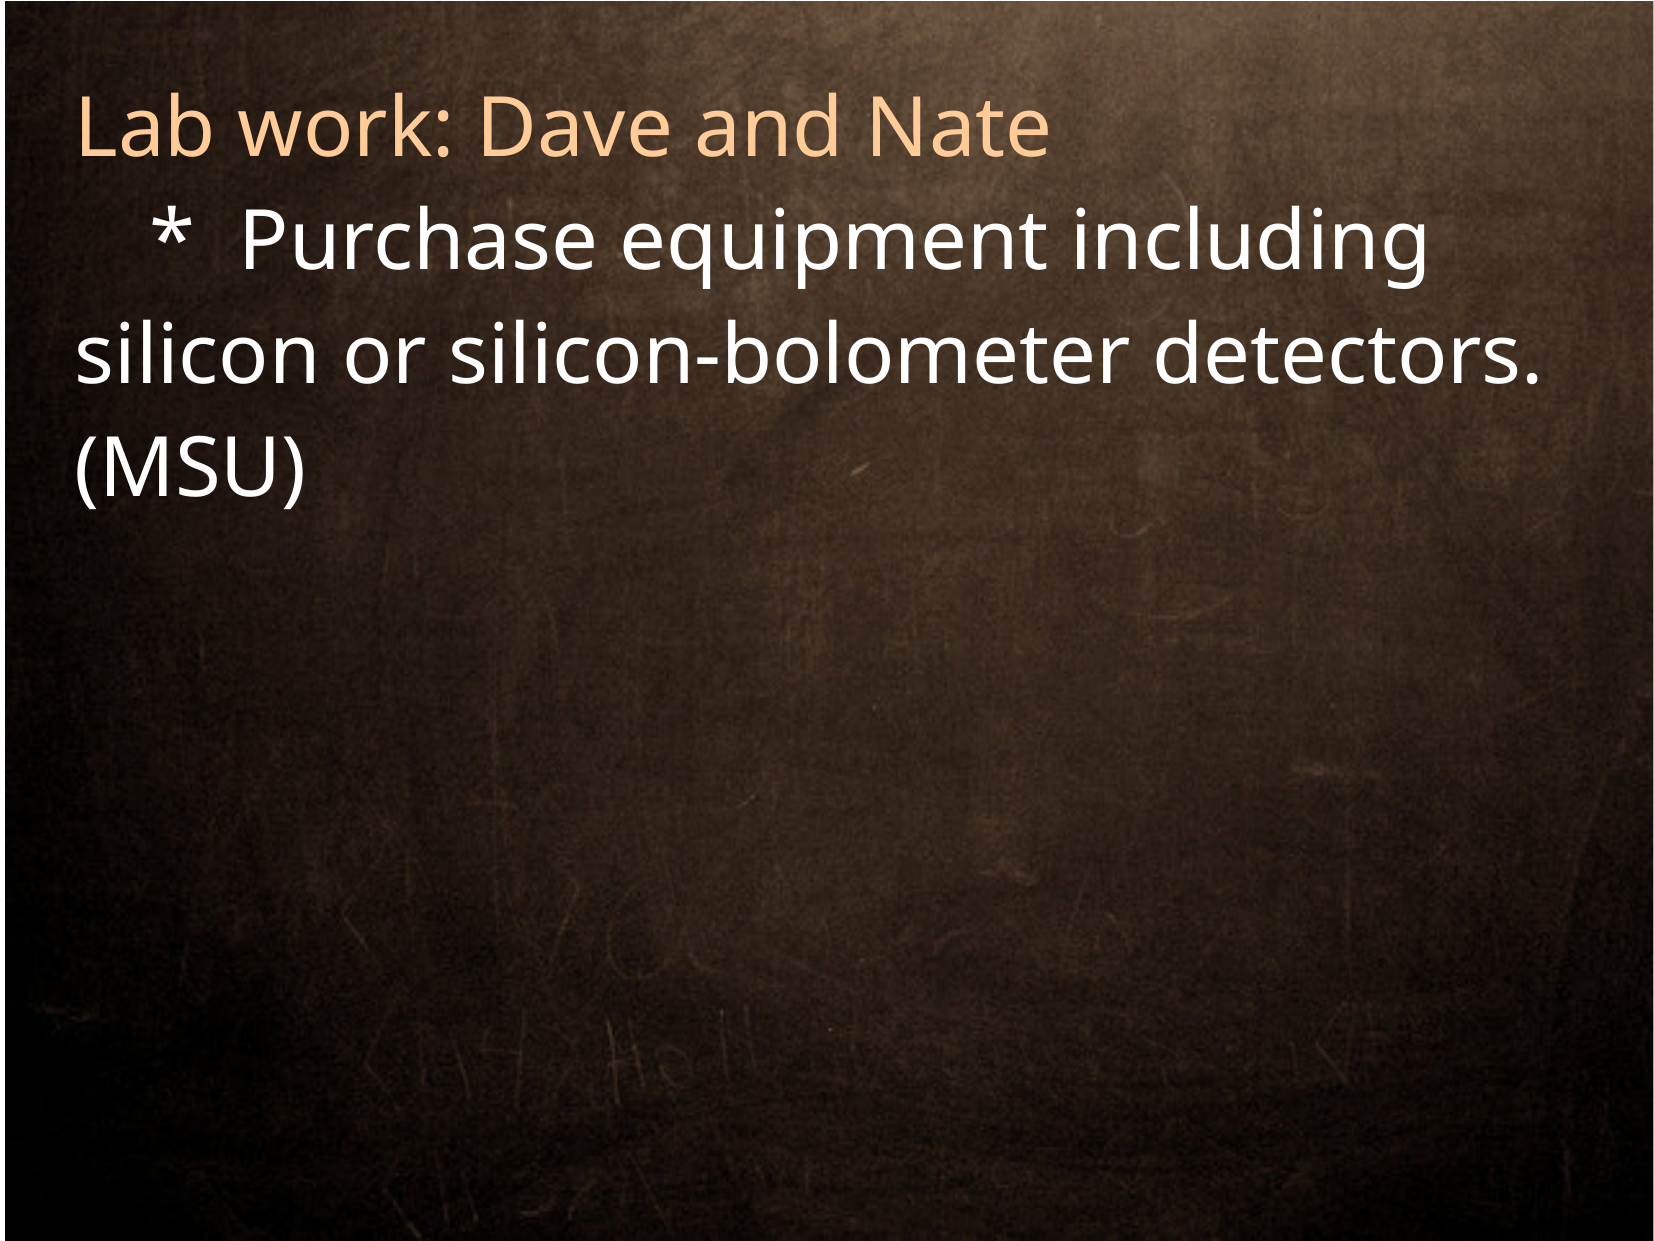

Lab work: Dave and Nate
	* Purchase equipment including silicon or silicon-bolometer detectors. (MSU)